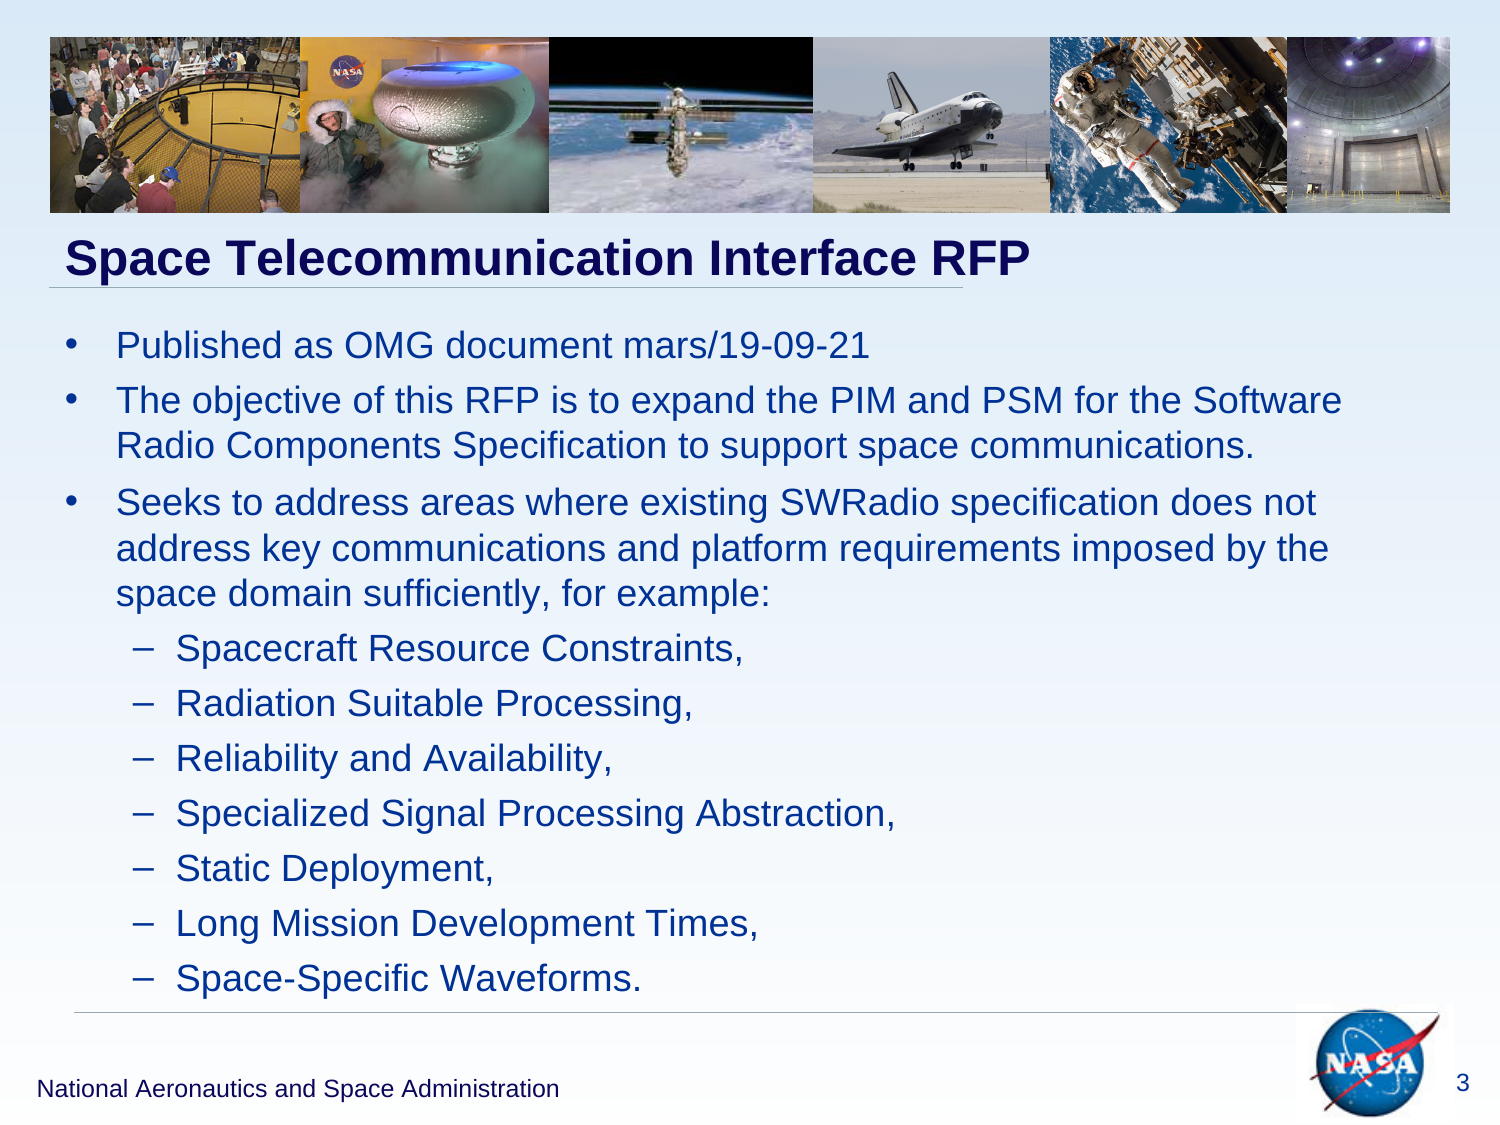

# Space Telecommunication Interface RFP
Published as OMG document mars/19-09-21
The objective of this RFP is to expand the PIM and PSM for the Software Radio Components Specification to support space communications.
Seeks to address areas where existing SWRadio specification does not address key communications and platform requirements imposed by the space domain sufficiently, for example:
Spacecraft Resource Constraints,
Radiation Suitable Processing,
Reliability and Availability,
Specialized Signal Processing Abstraction,
Static Deployment,
Long Mission Development Times,
Space-Specific Waveforms.
3
National Aeronautics and Space Administration